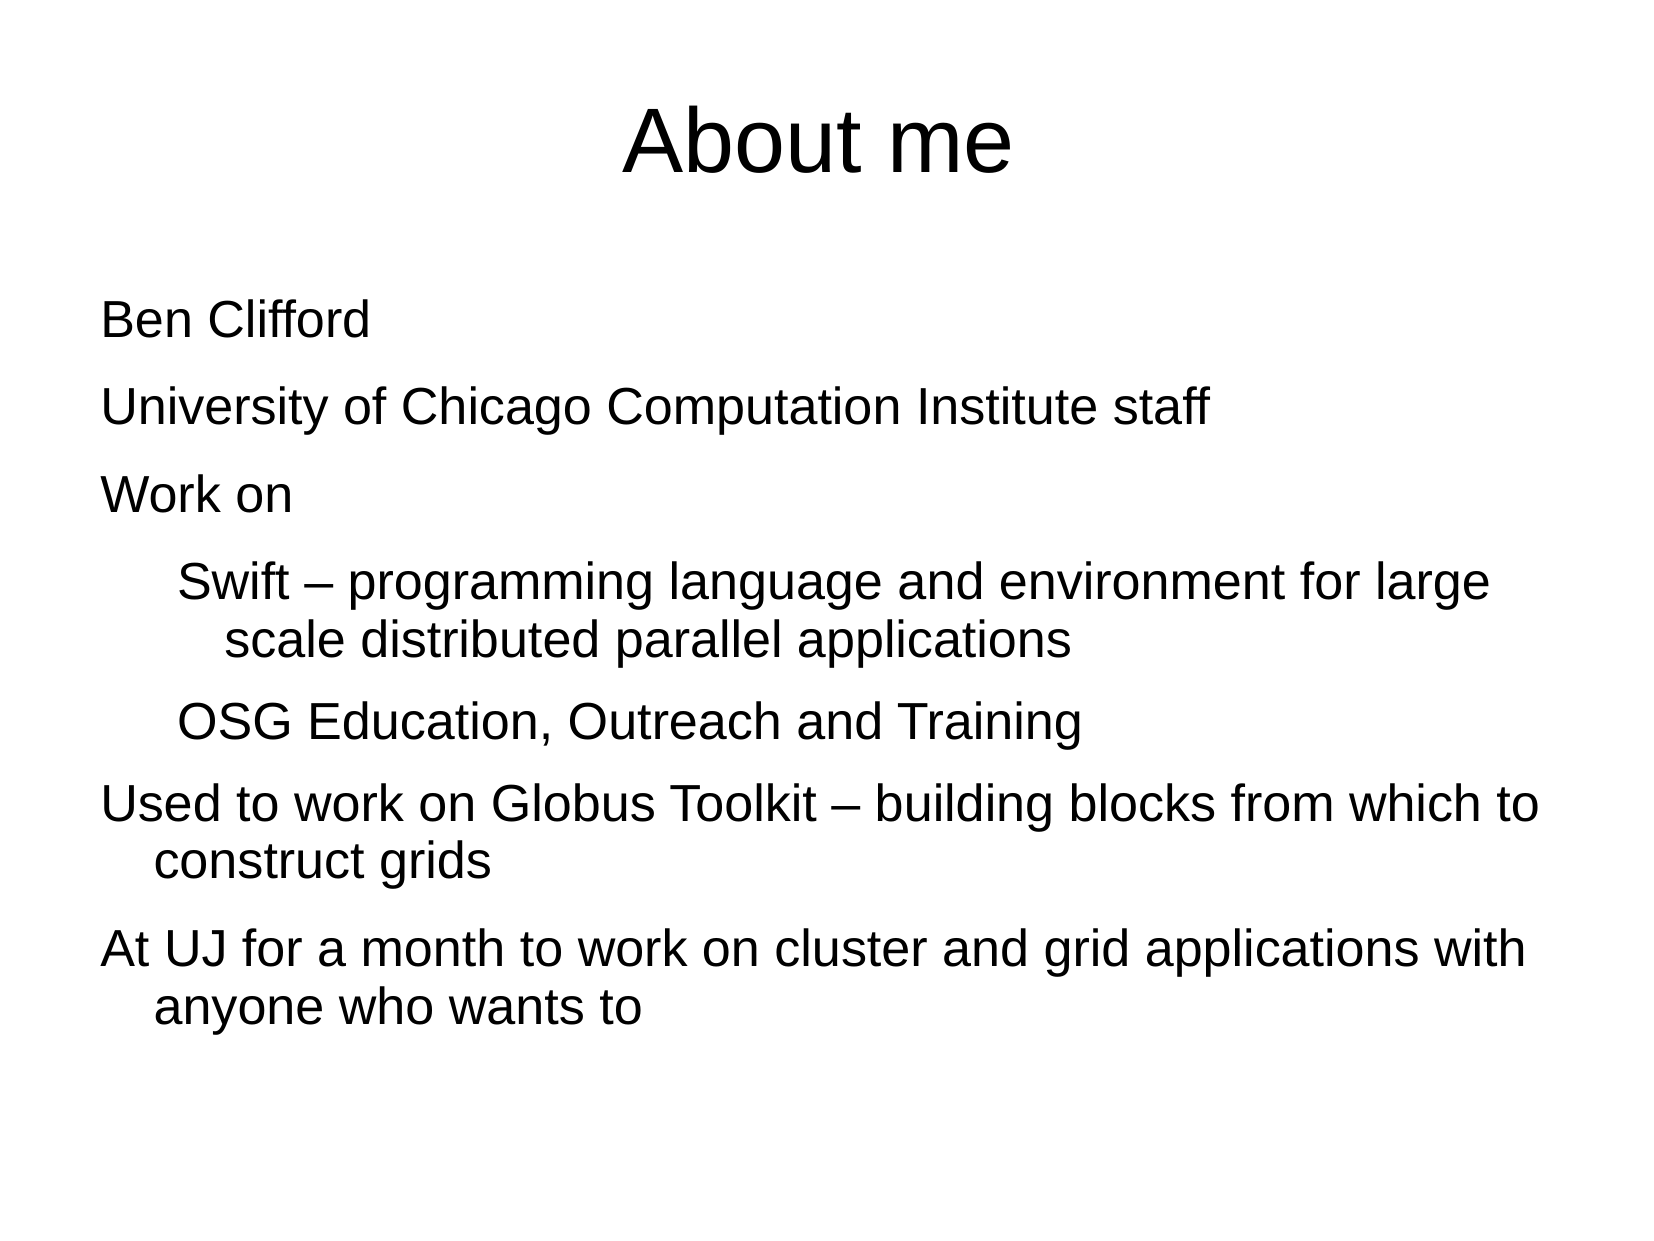

# About me
Ben Clifford
University of Chicago Computation Institute staff
Work on
Swift – programming language and environment for large scale distributed parallel applications
OSG Education, Outreach and Training
Used to work on Globus Toolkit – building blocks from which to construct grids
At UJ for a month to work on cluster and grid applications with anyone who wants to